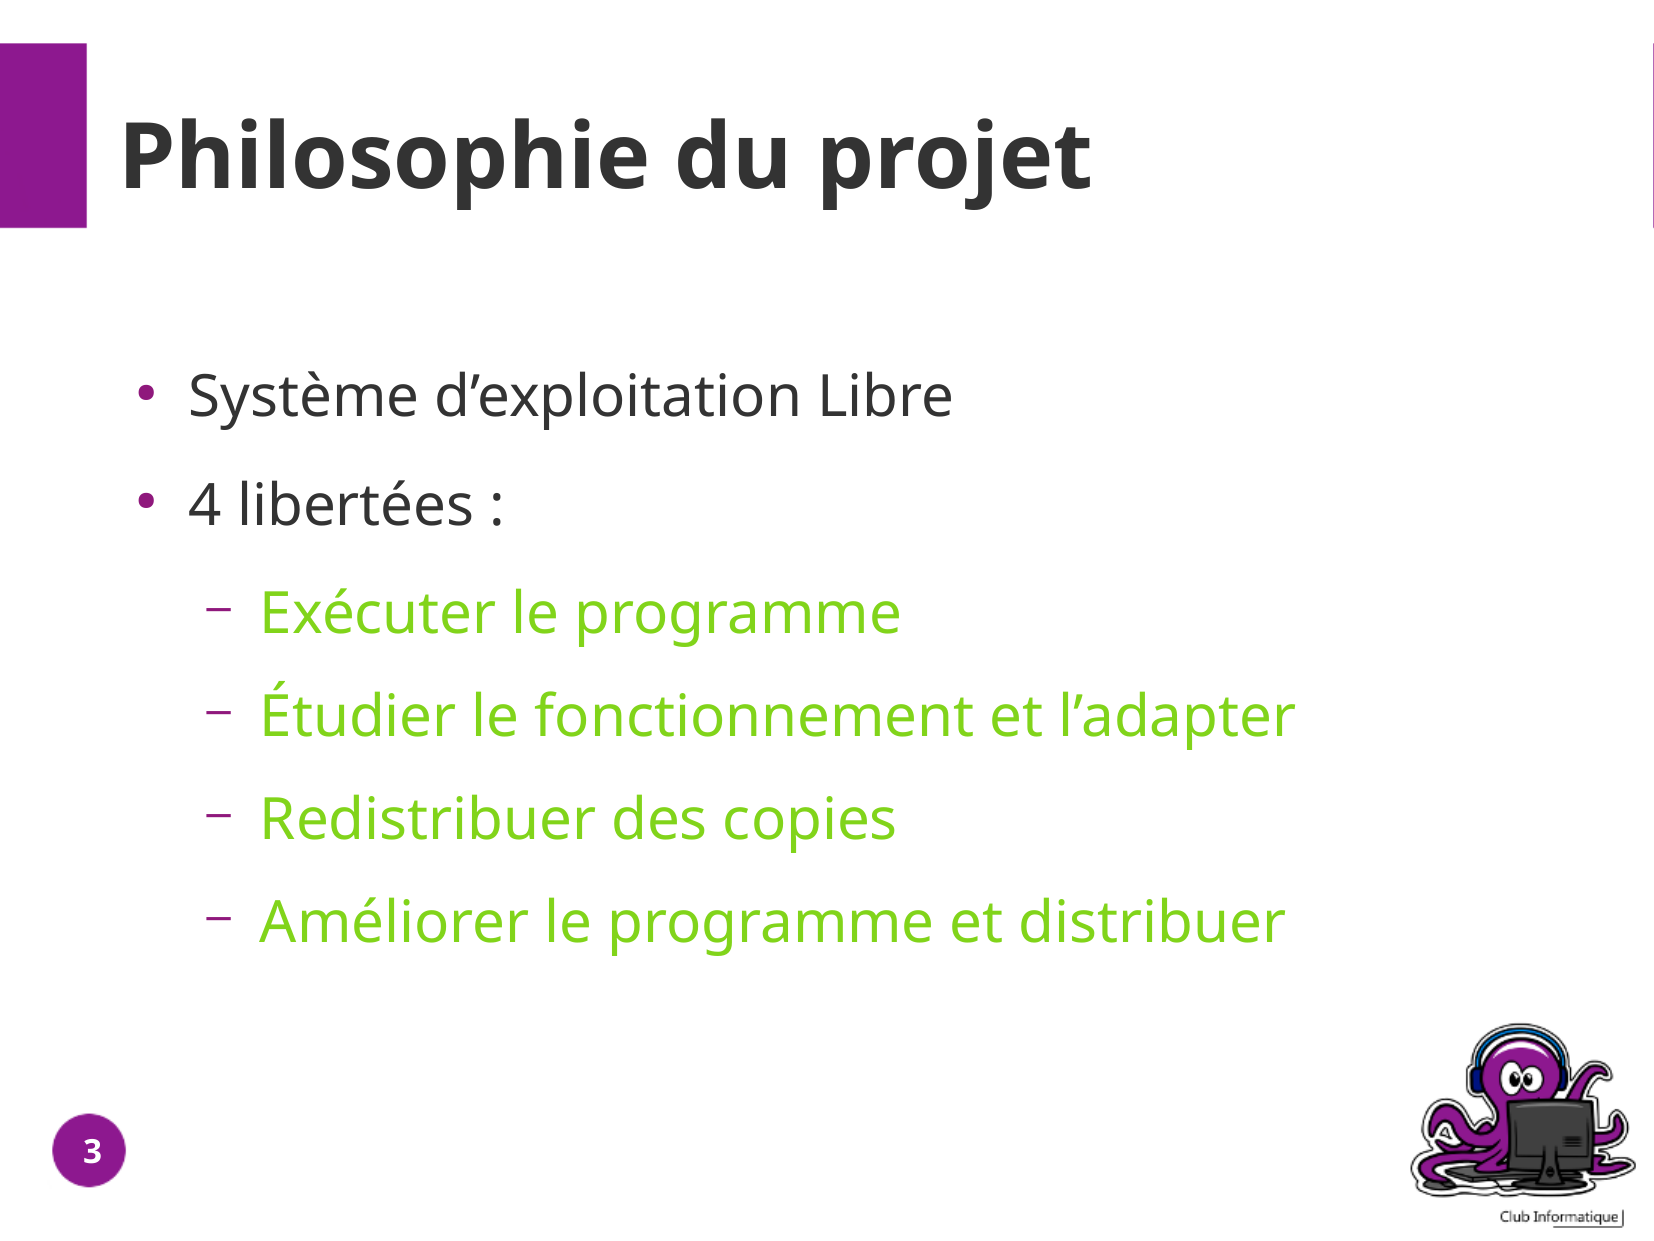

# Philosophie du projet
Système d’exploitation Libre
4 libertées :
Exécuter le programme
Étudier le fonctionnement et l’adapter
Redistribuer des copies
Améliorer le programme et distribuer
3